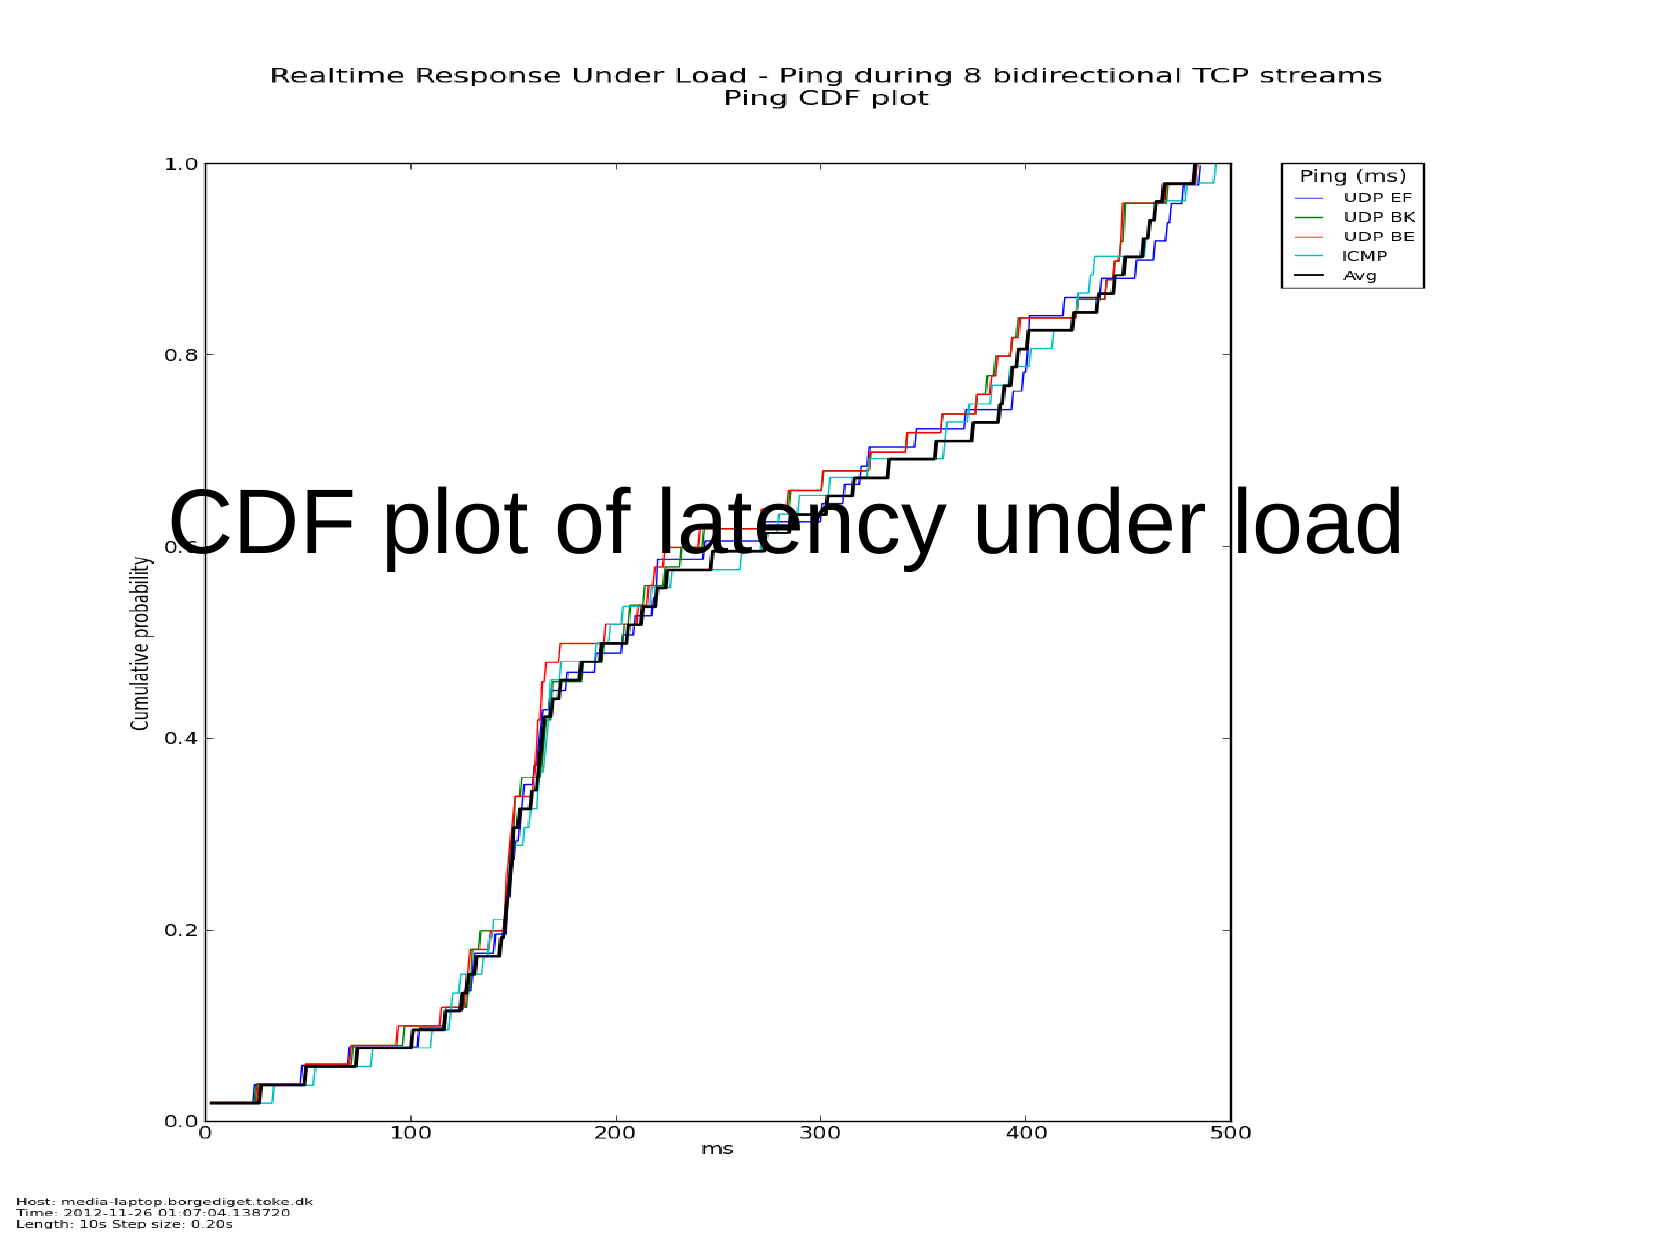

# CDF plot of latency under load